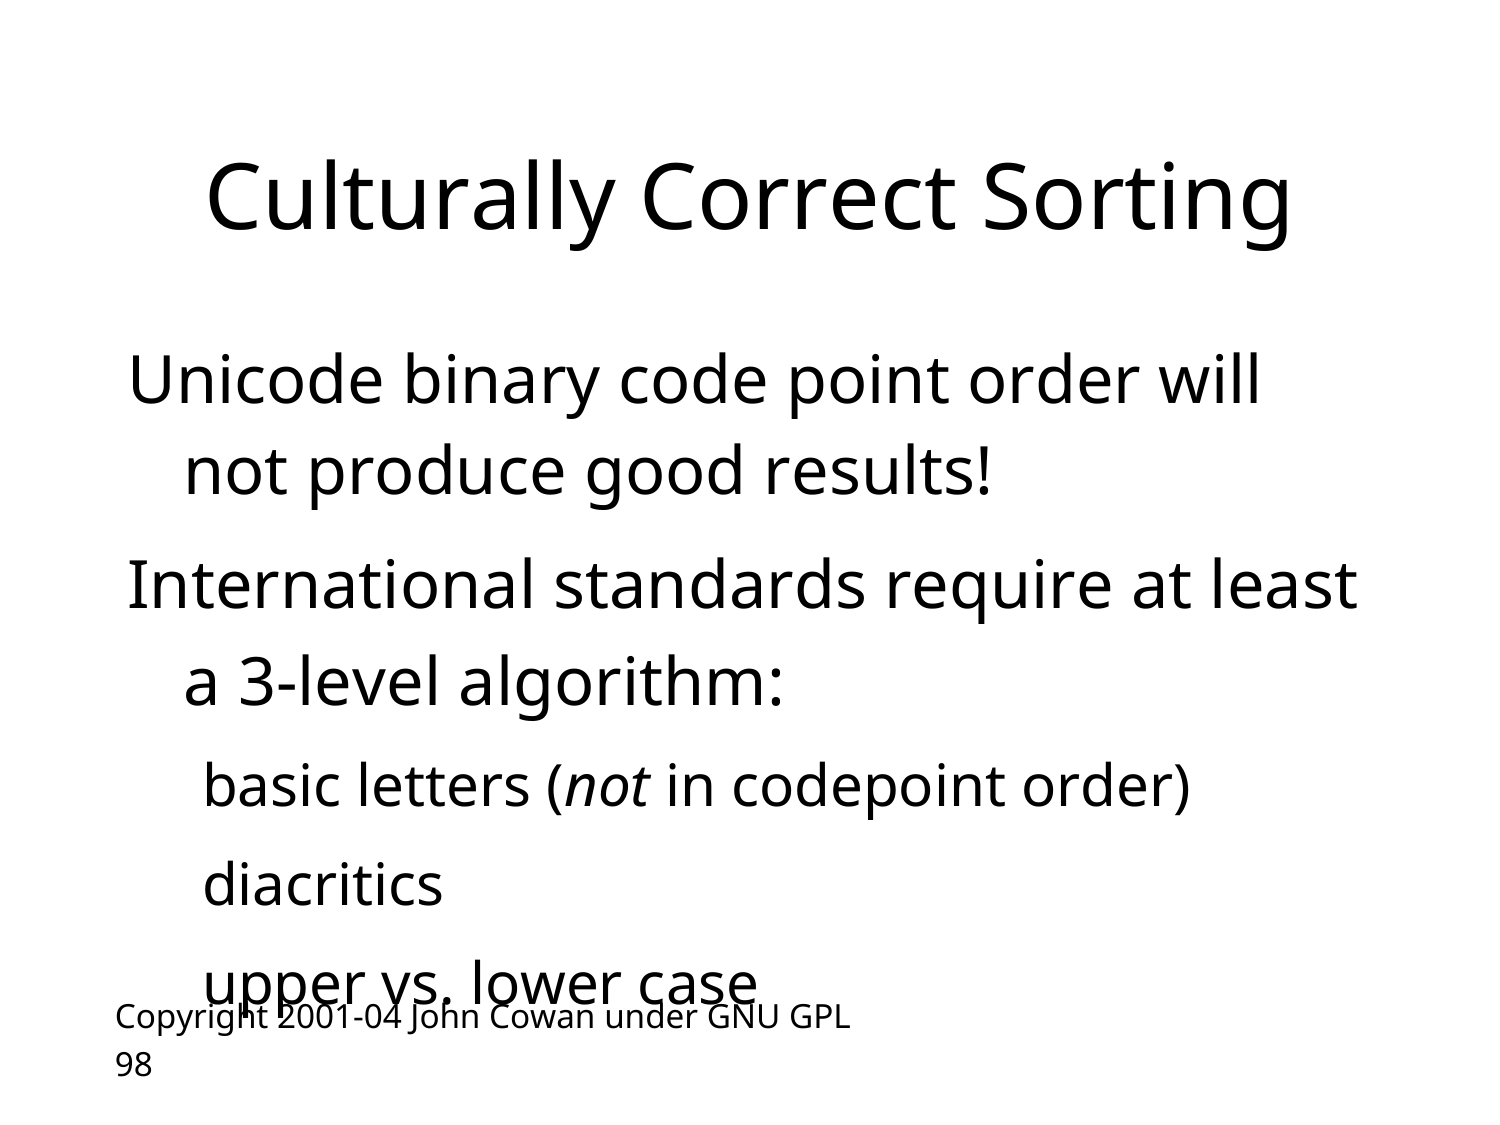

# Culturally Correct Sorting
Unicode binary code point order will not produce good results!
International standards require at least a 3-level algorithm:
basic letters (not in codepoint order)
diacritics
upper vs. lower case